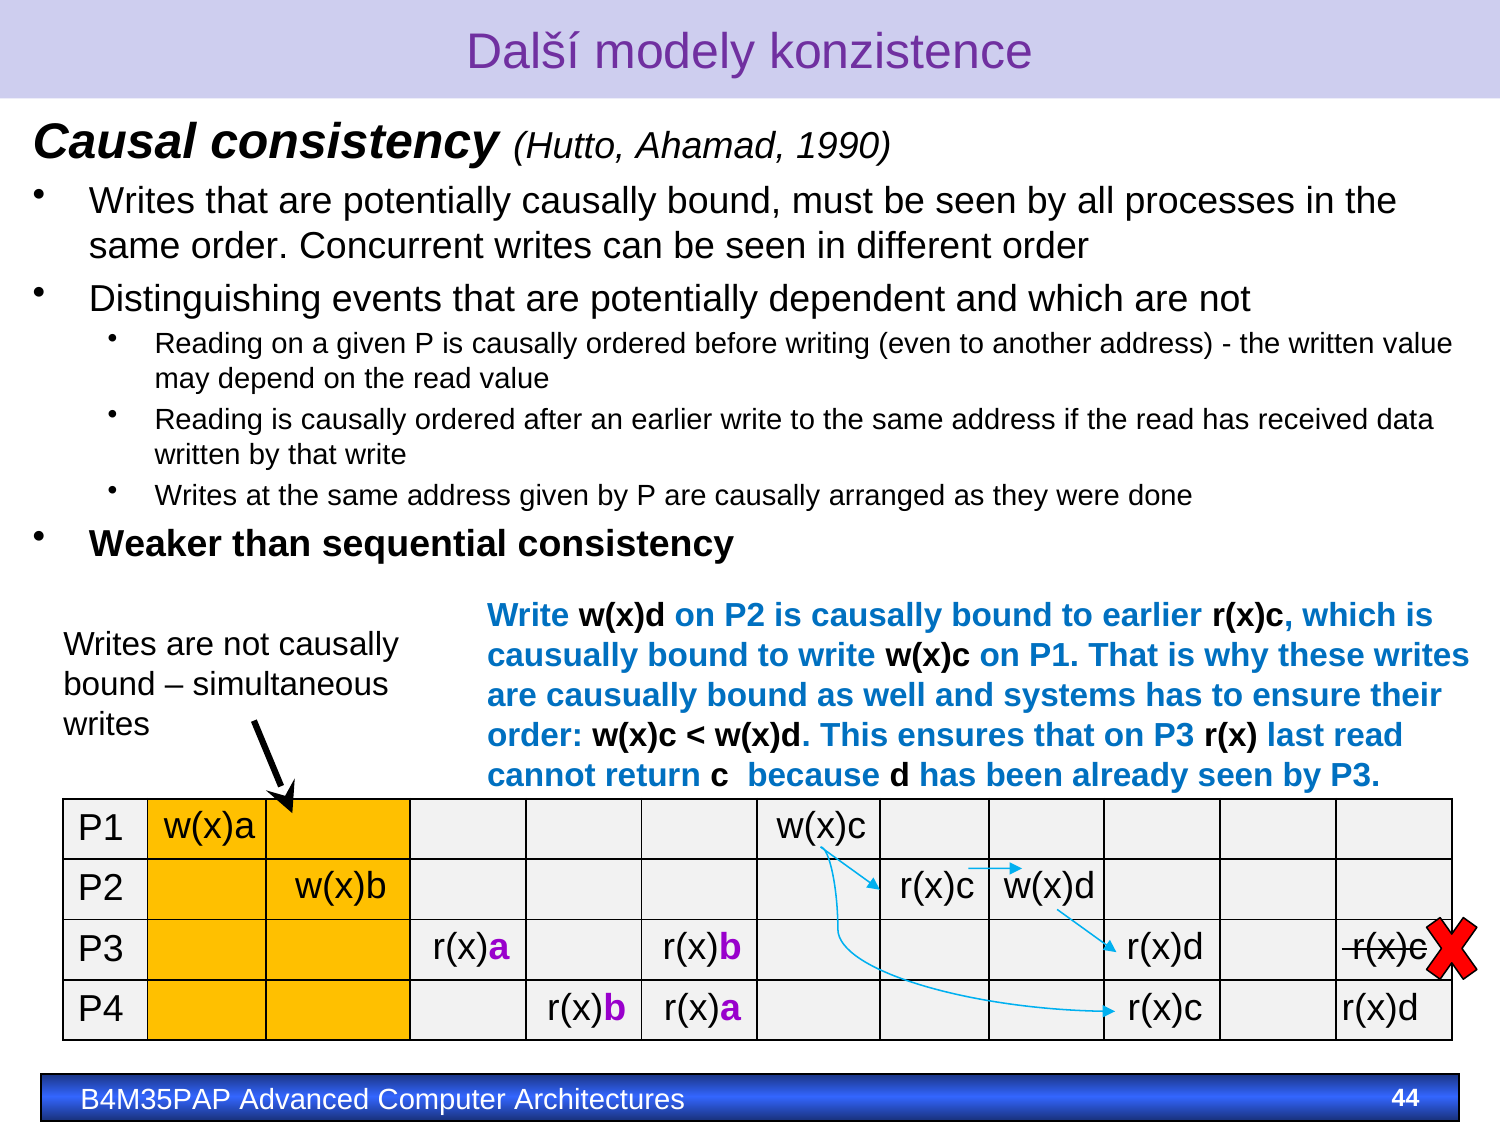

# Další modely konzistence
Causal consistency (Hutto, Ahamad, 1990)
Writes that are potentially causally bound, must be seen by all processes in the same order. Concurrent writes can be seen in different order
Distinguishing events that are potentially dependent and which are not
Reading on a given P is causally ordered before writing (even to another address) - the written value may depend on the read value
Reading is causally ordered after an earlier write to the same address if the read has received data written by that write
Writes at the same address given by P are causally arranged as they were done
Weaker than sequential consistency
Write w(x)d on P2 is causally bound to earlier r(x)c, which is causually bound to write w(x)c on P1. That is why these writes are causually bound as well and systems has to ensure their order: w(x)c < w(x)d. This ensures that on P3 r(x) last read cannot return c because d has been already seen by P3.
Writes are not causally bound – simultaneous writes
| P1 | w(x)a | | | | | w(x)c | | | | | |
| --- | --- | --- | --- | --- | --- | --- | --- | --- | --- | --- | --- |
| P2 | | w(x)b | | | | | r(x)c | w(x)d | | | |
| P3 | | | r(x)a | | r(x)b | | | | r(x)d | | r(x)c |
| P4 | | | | r(x)b | r(x)a | | | | r(x)c | | r(x)d |